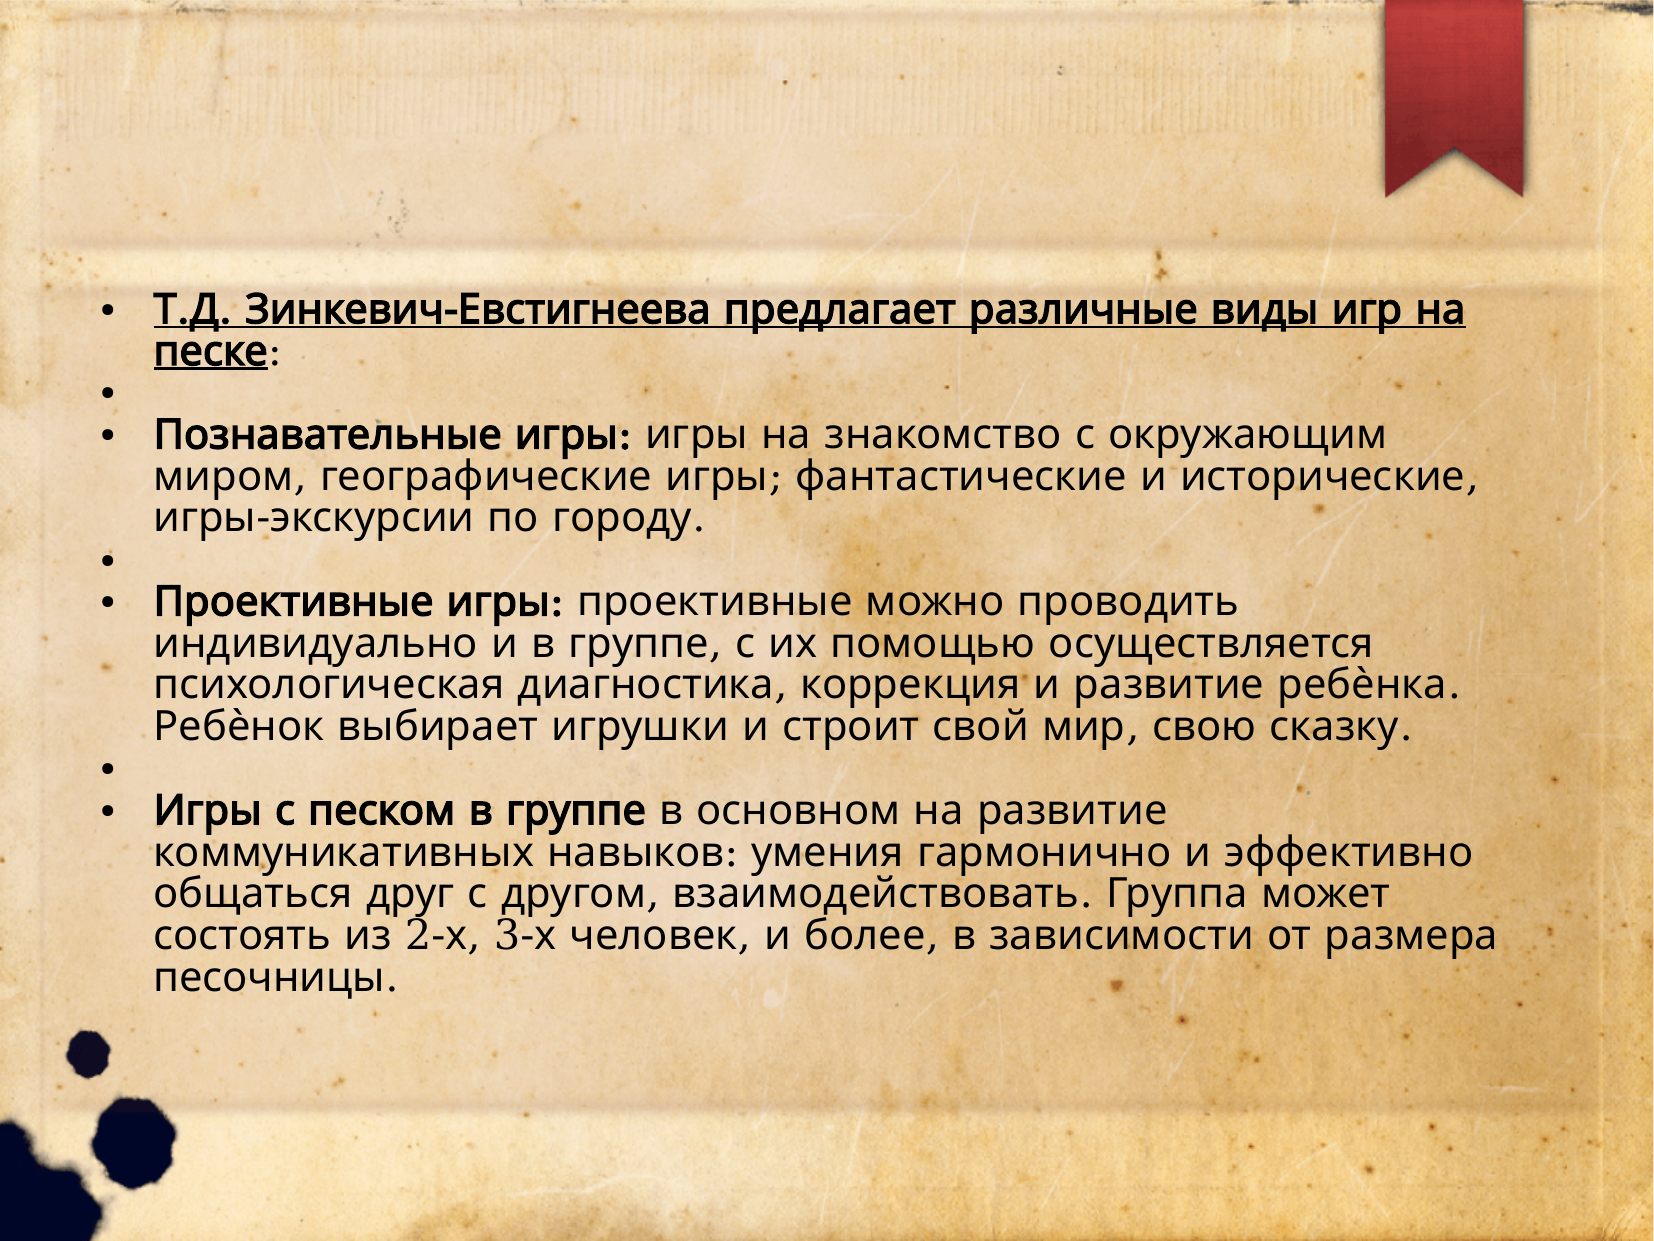

# Т.Д. Зинкевич-Евстигнеева предлагает различные виды игр на песке:
Познавательные игры: игры на знакомство с окружающим миром, географические игры; фантастические и исторические, игры-экскурсии по городу.
Проективные игры: проективные можно проводить индивидуально и в группе, с их помощью осуществляется психологическая диагностика, коррекция и развитие ребѐнка. Ребѐнок выбирает игрушки и строит свой мир, свою сказку.
Игры с песком в группе в основном на развитие коммуникативных навыков: умения гармонично и эффективно общаться друг с другом, взаимодействовать. Группа может состоять из 2-х, 3-х человек, и более, в зависимости от размера песочницы.